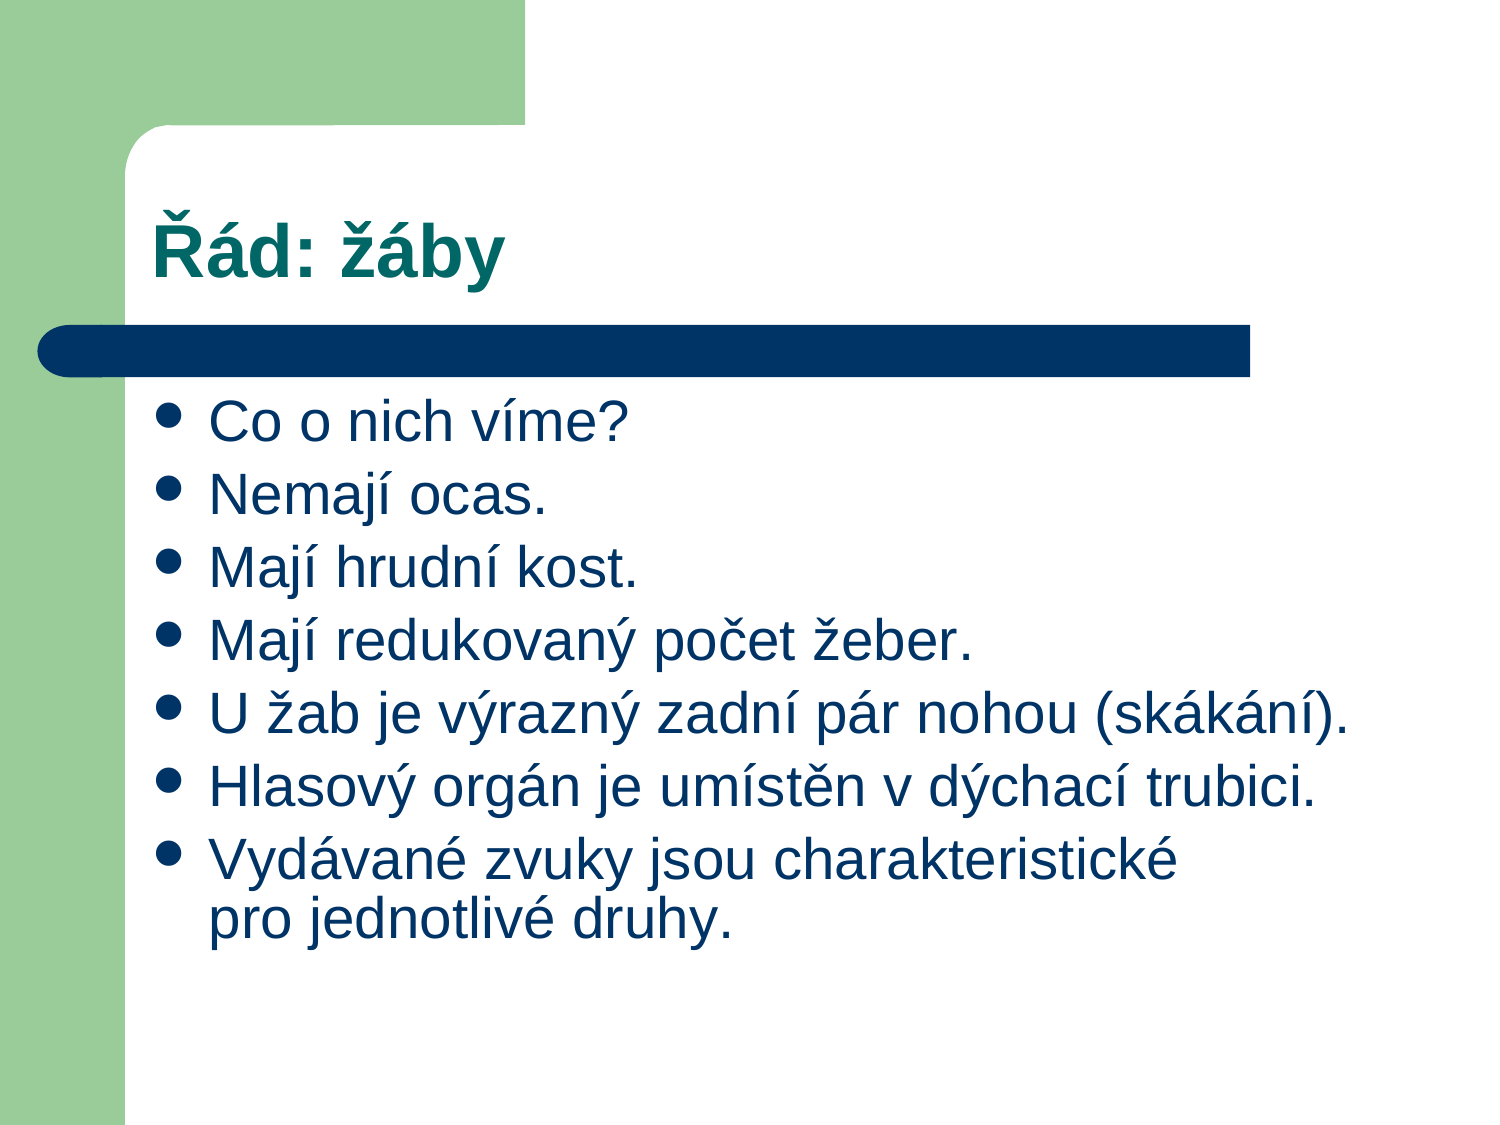

# Řád: žáby
Co o nich víme?
Nemají ocas.
Mají hrudní kost.
Mají redukovaný počet žeber.
U žab je výrazný zadní pár nohou (skákání).
Hlasový orgán je umístěn v dýchací trubici.
Vydávané zvuky jsou charakteristické
pro jednotlivé druhy.